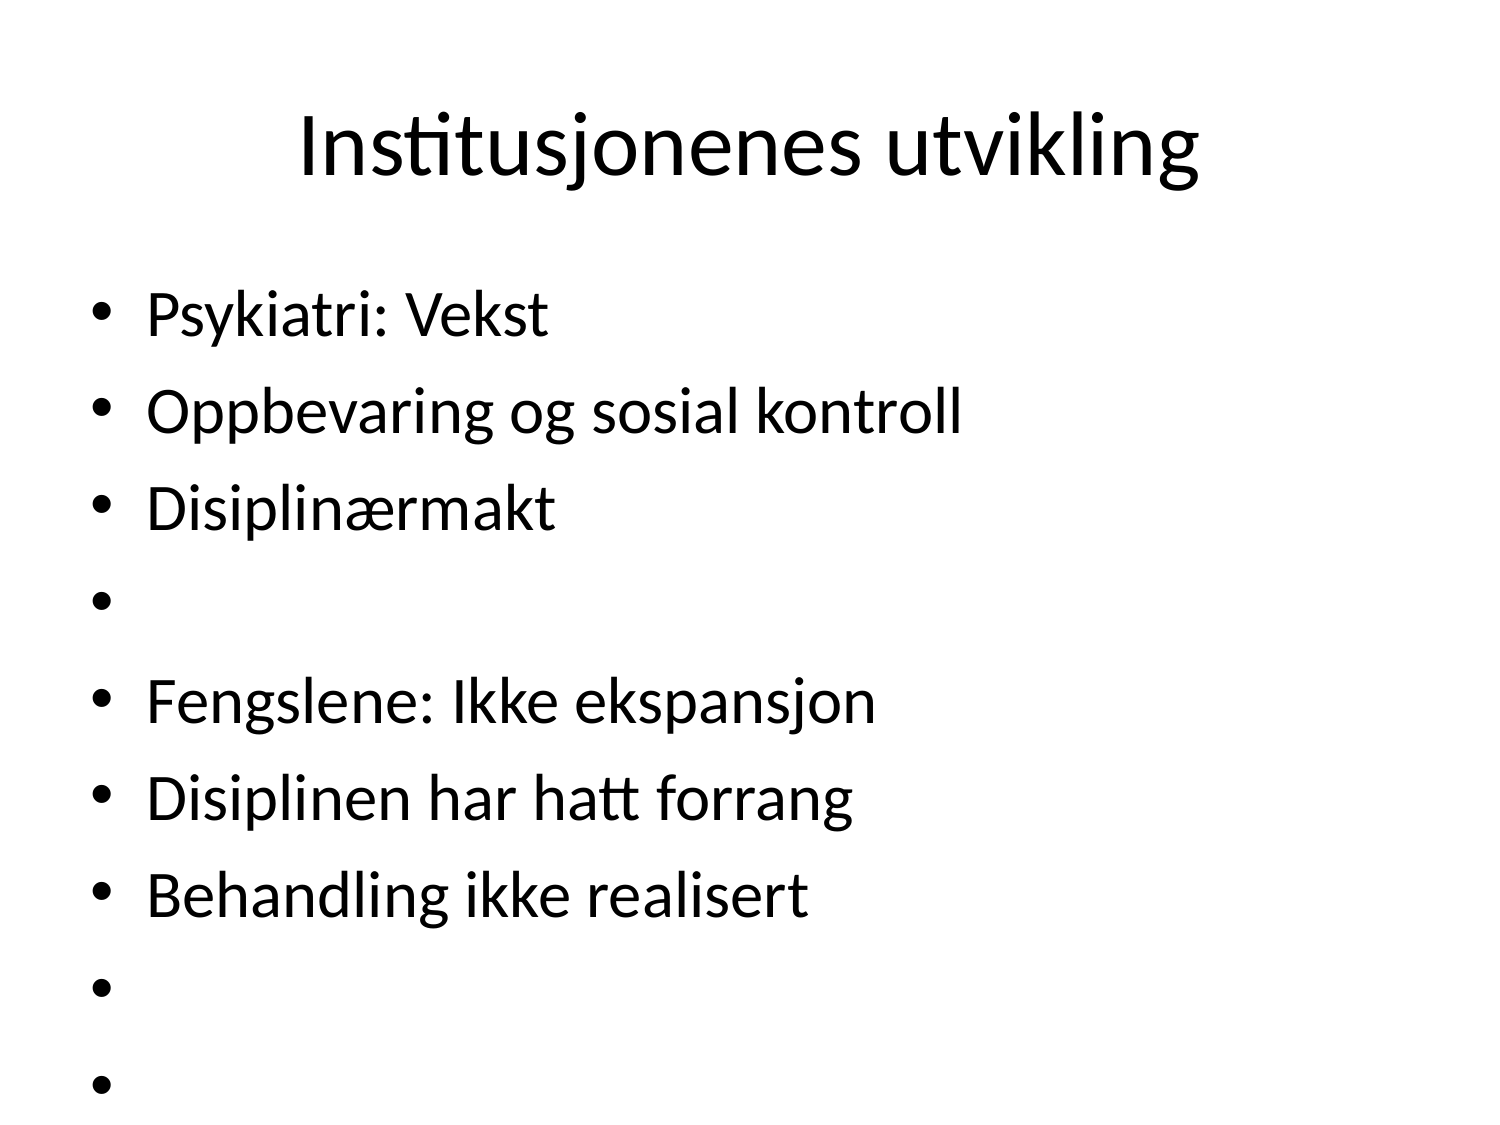

# Institusjonenes utvikling
Psykiatri: Vekst
Oppbevaring og sosial kontroll
Disiplinærmakt
Fengslene: Ikke ekspansjon
Disiplinen har hatt forrang
Behandling ikke realisert